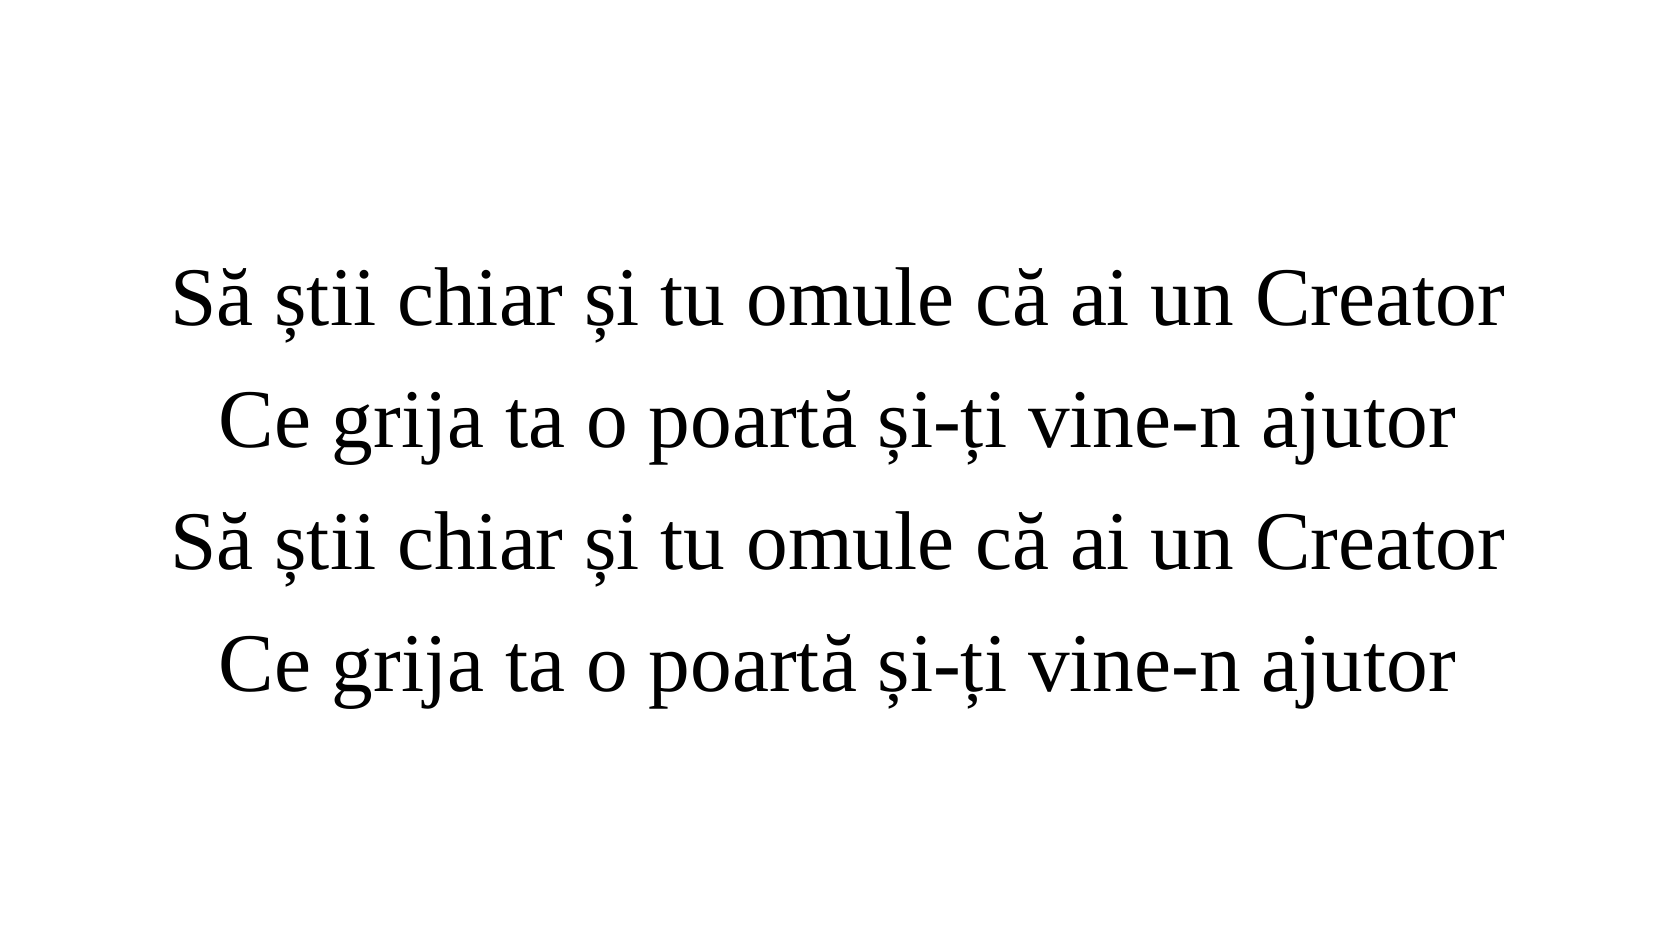

# Să știi chiar și tu omule că ai un Creator
Ce grija ta o poartă și-ți vine-n ajutor
Să știi chiar și tu omule că ai un Creator
Ce grija ta o poartă și-ți vine-n ajutor